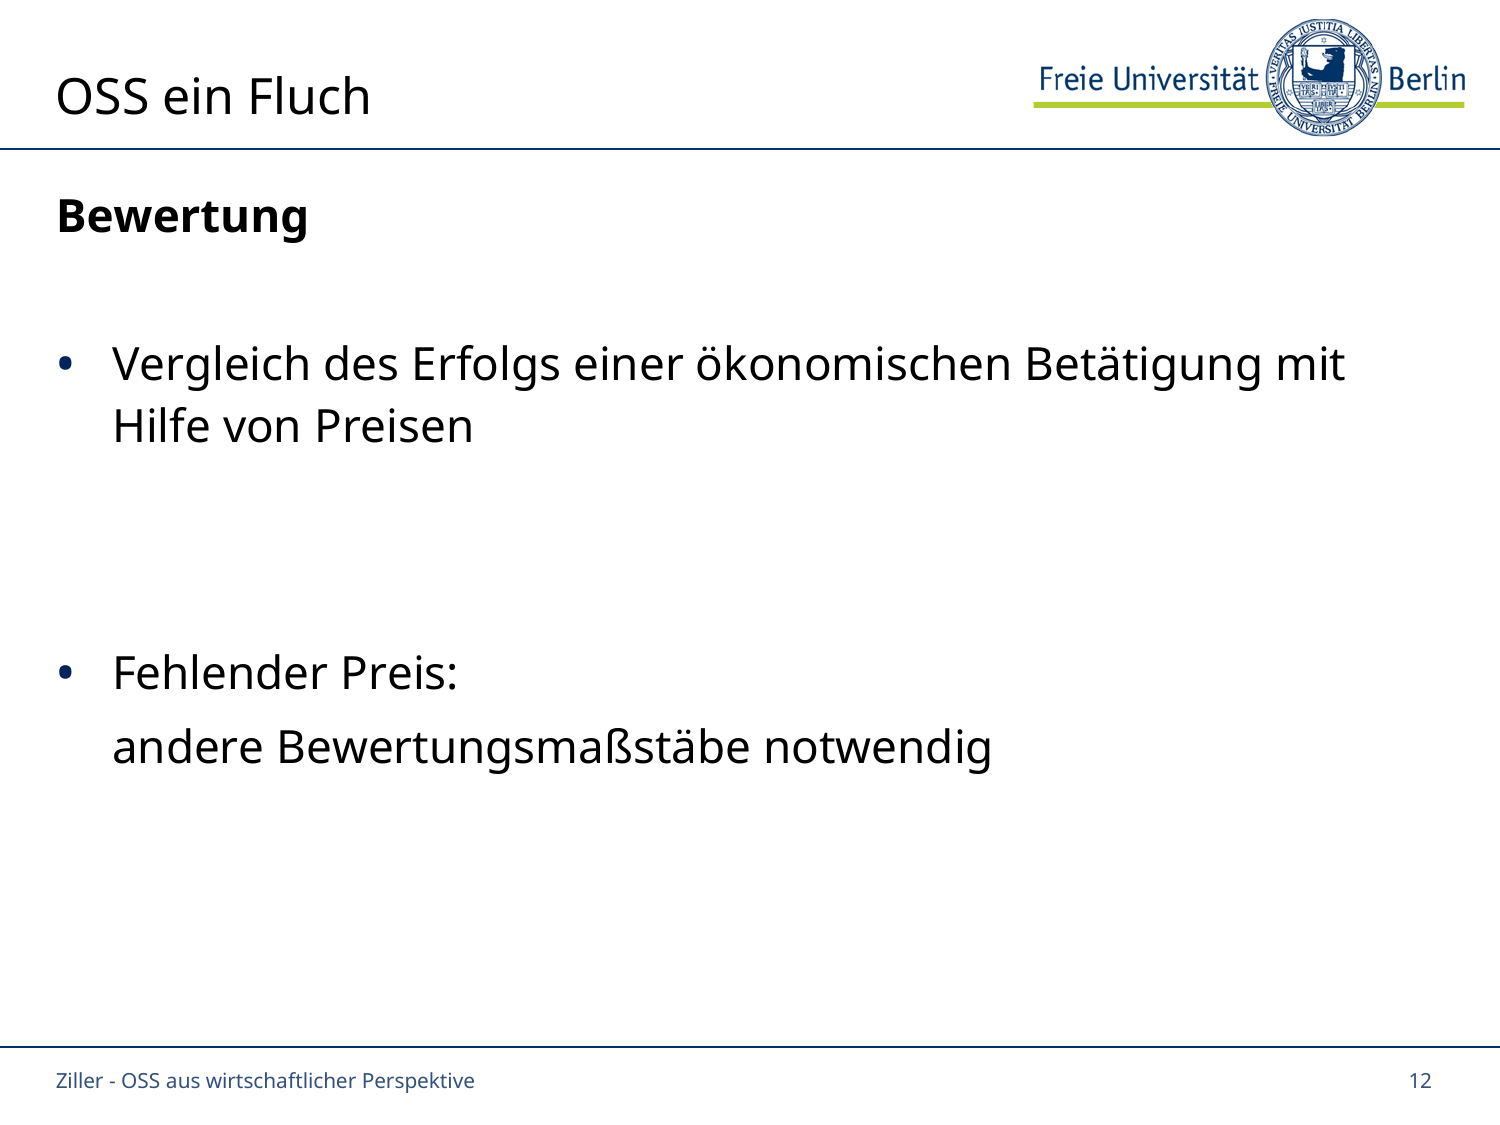

# OSS ein Fluch
Bewertung
Vergleich des Erfolgs einer ökonomischen Betätigung mit Hilfe von Preisen
Fehlender Preis:
andere Bewertungsmaßstäbe notwendig
Ziller - OSS aus wirtschaftlicher Perspektive
12